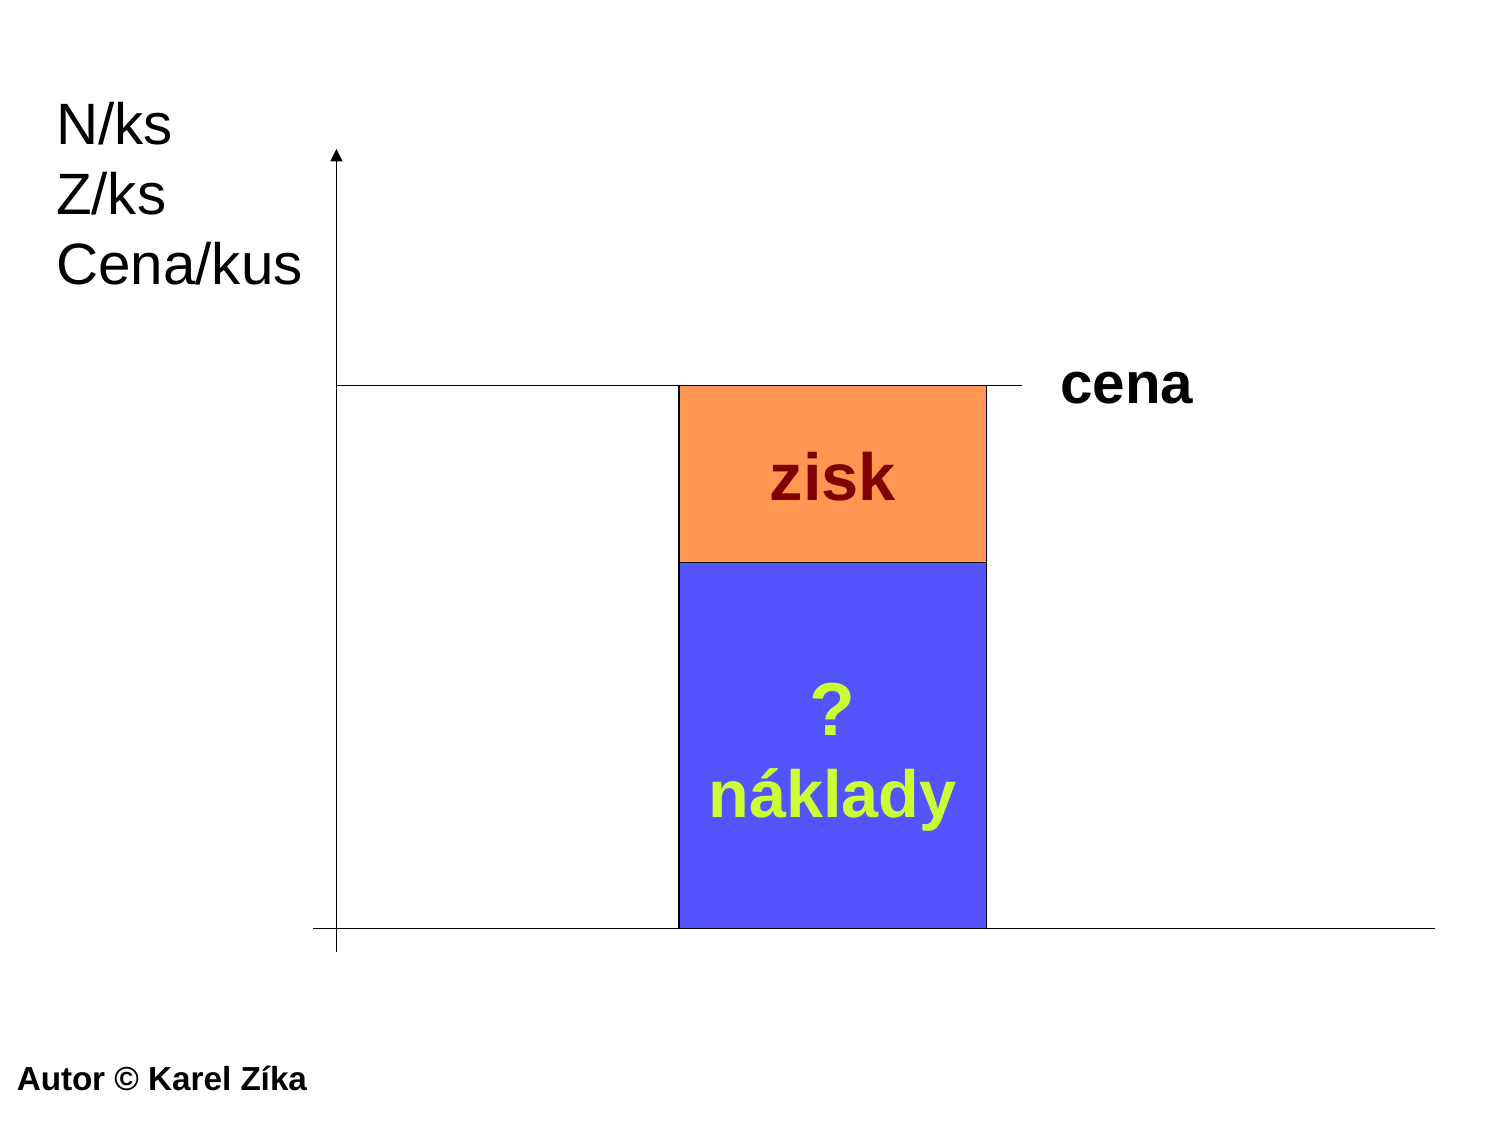

N/ks
Z/ks
Cena/kus
cena
zisk
?
náklady
Autor © Karel Zíka